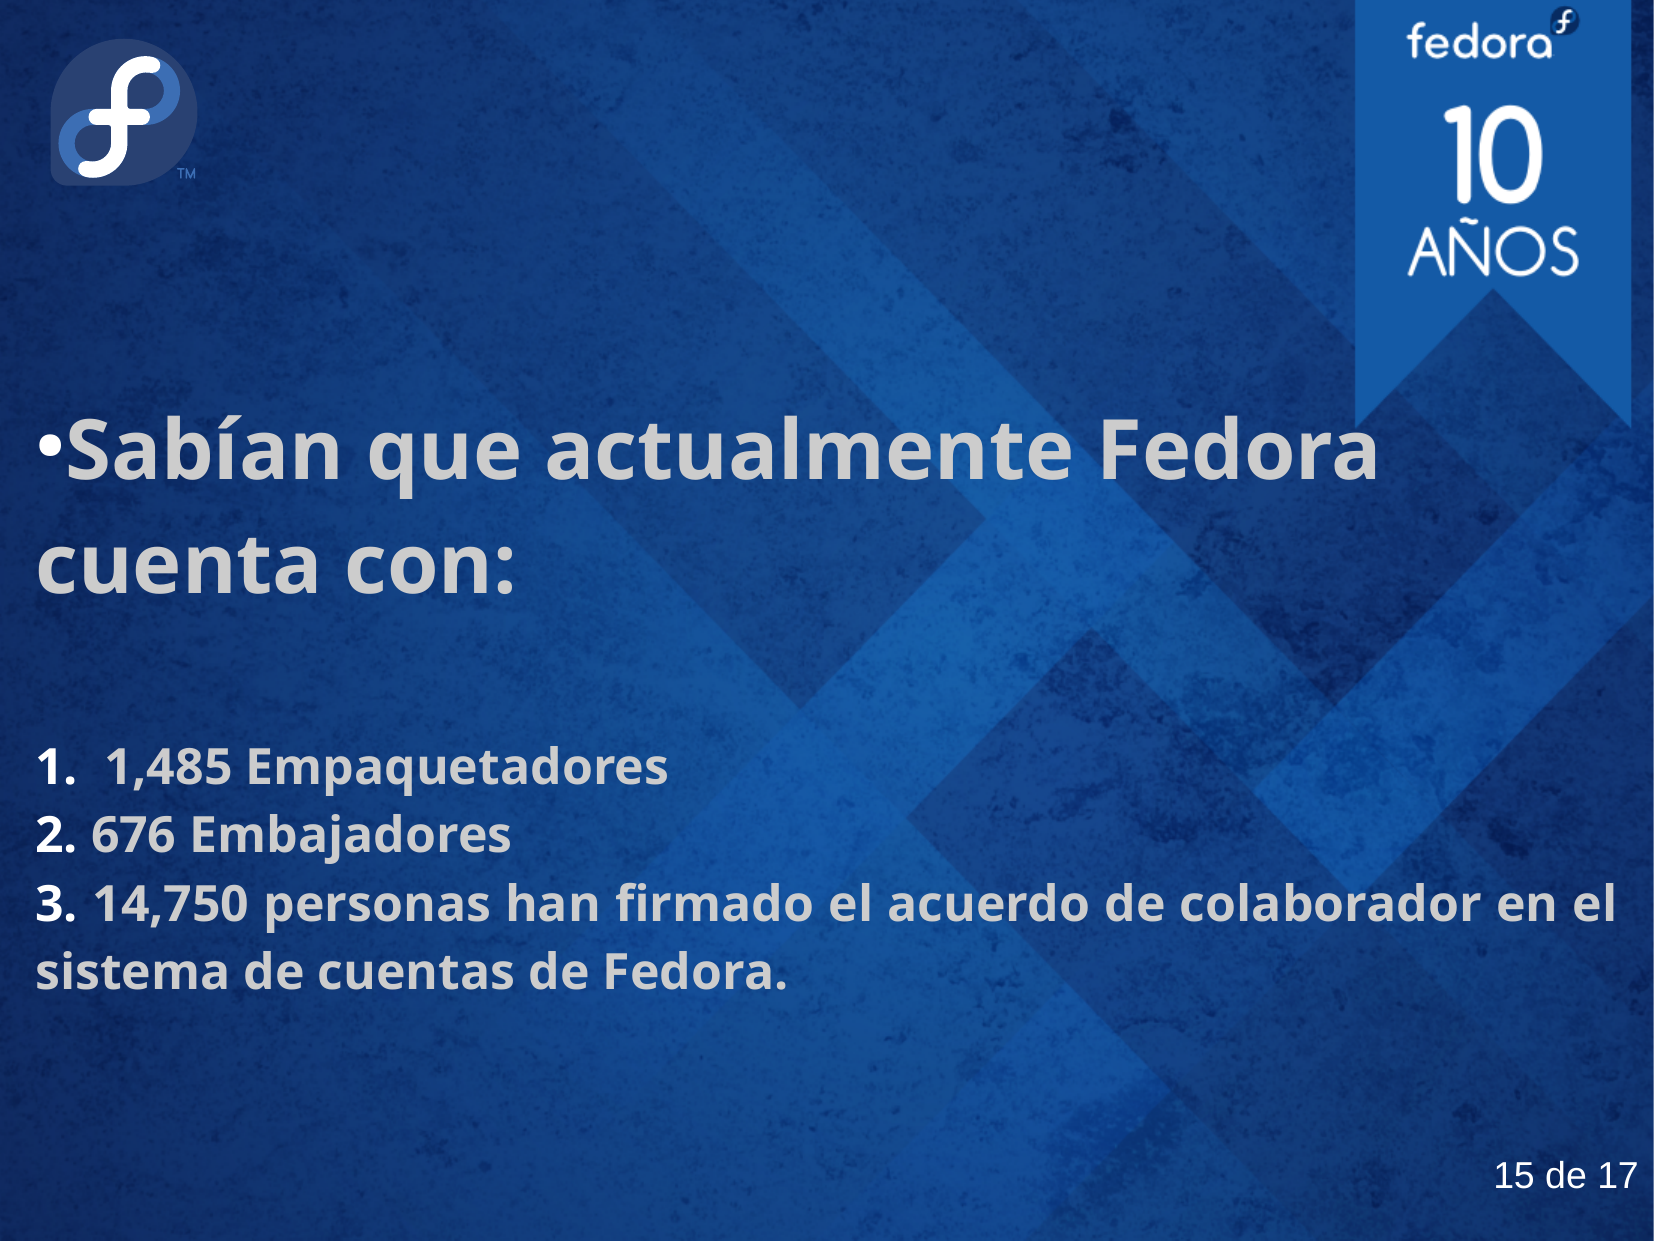

Sabían que actualmente Fedora cuenta con:
 1,485 Empaquetadores
 676 Embajadores
 14,750 personas han firmado el acuerdo de colaborador en el sistema de cuentas de Fedora.
 de 17